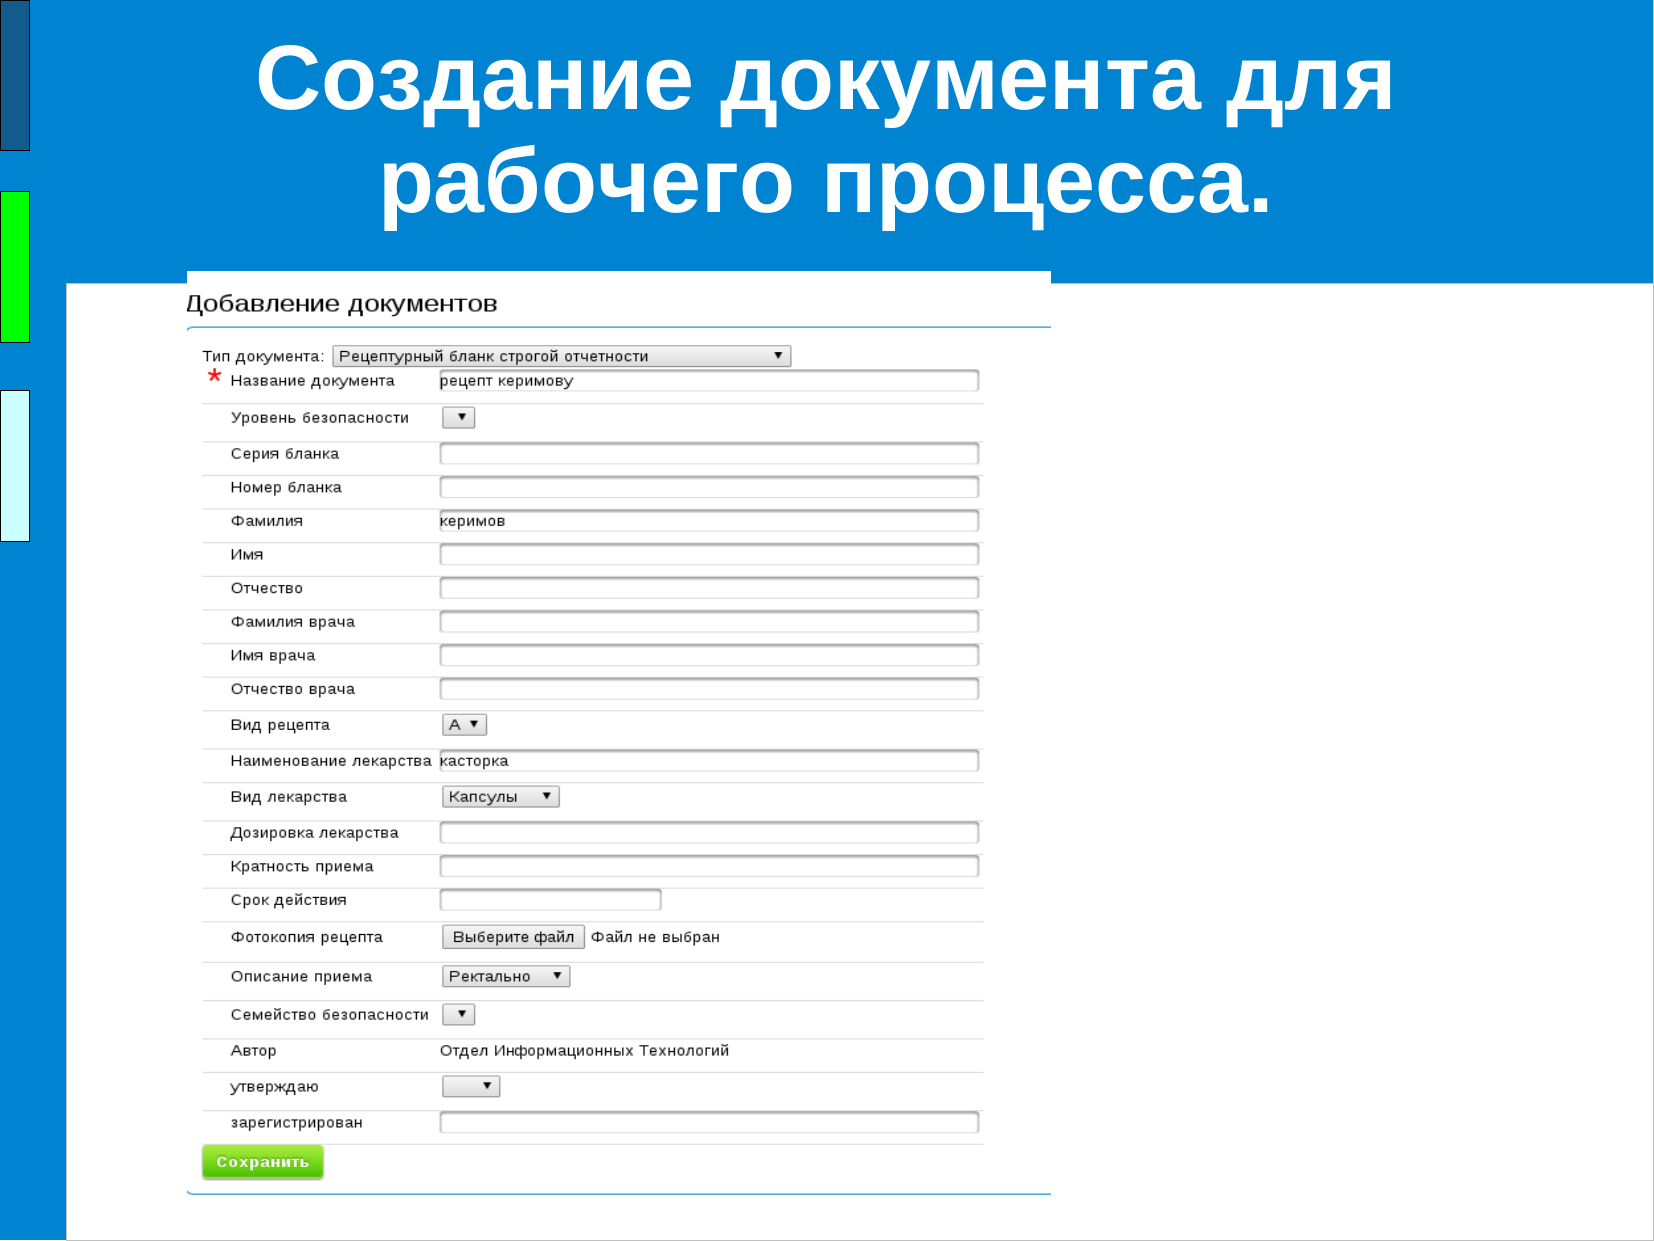

# Создание документа для рабочего процесса.
ООО "Альфа-Интегрум", 2013г.